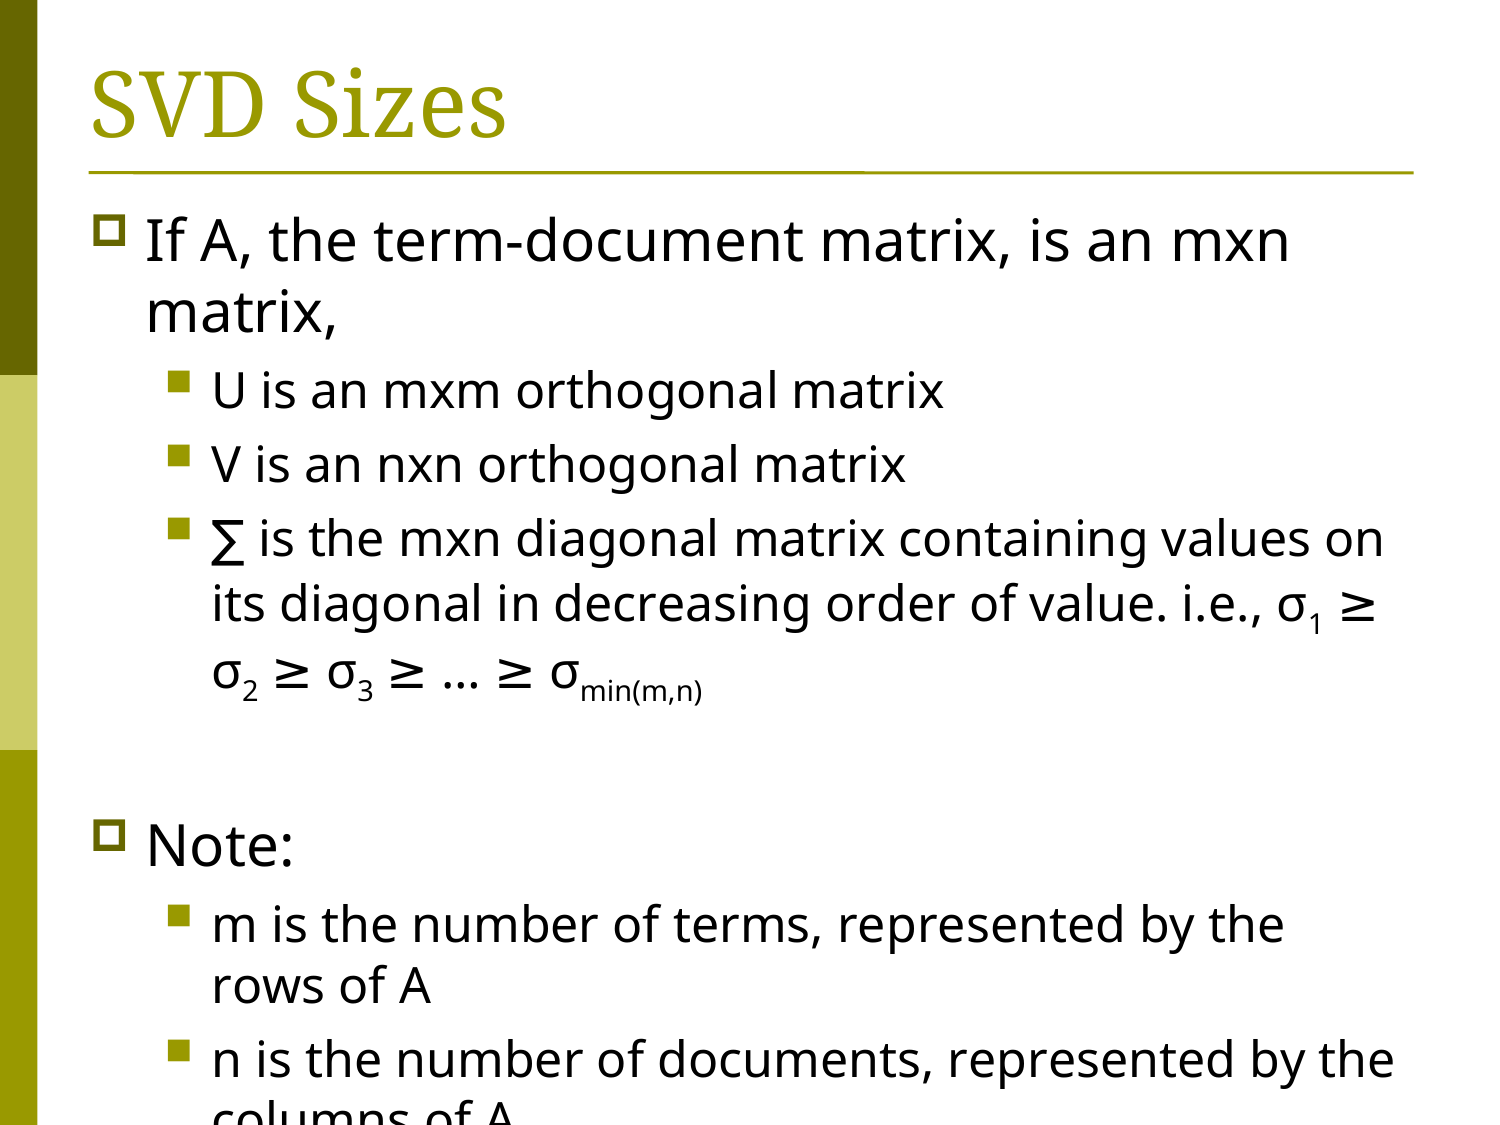

# SVD Sizes
If A, the term-document matrix, is an mxn matrix,
U is an mxm orthogonal matrix
V is an nxn orthogonal matrix
∑ is the mxn diagonal matrix containing values on its diagonal in decreasing order of value. i.e., σ1 ≥ σ2 ≥ σ3 ≥ … ≥ σmin(m,n)‏
Note:
m is the number of terms, represented by the rows of A
n is the number of documents, represented by the columns of A